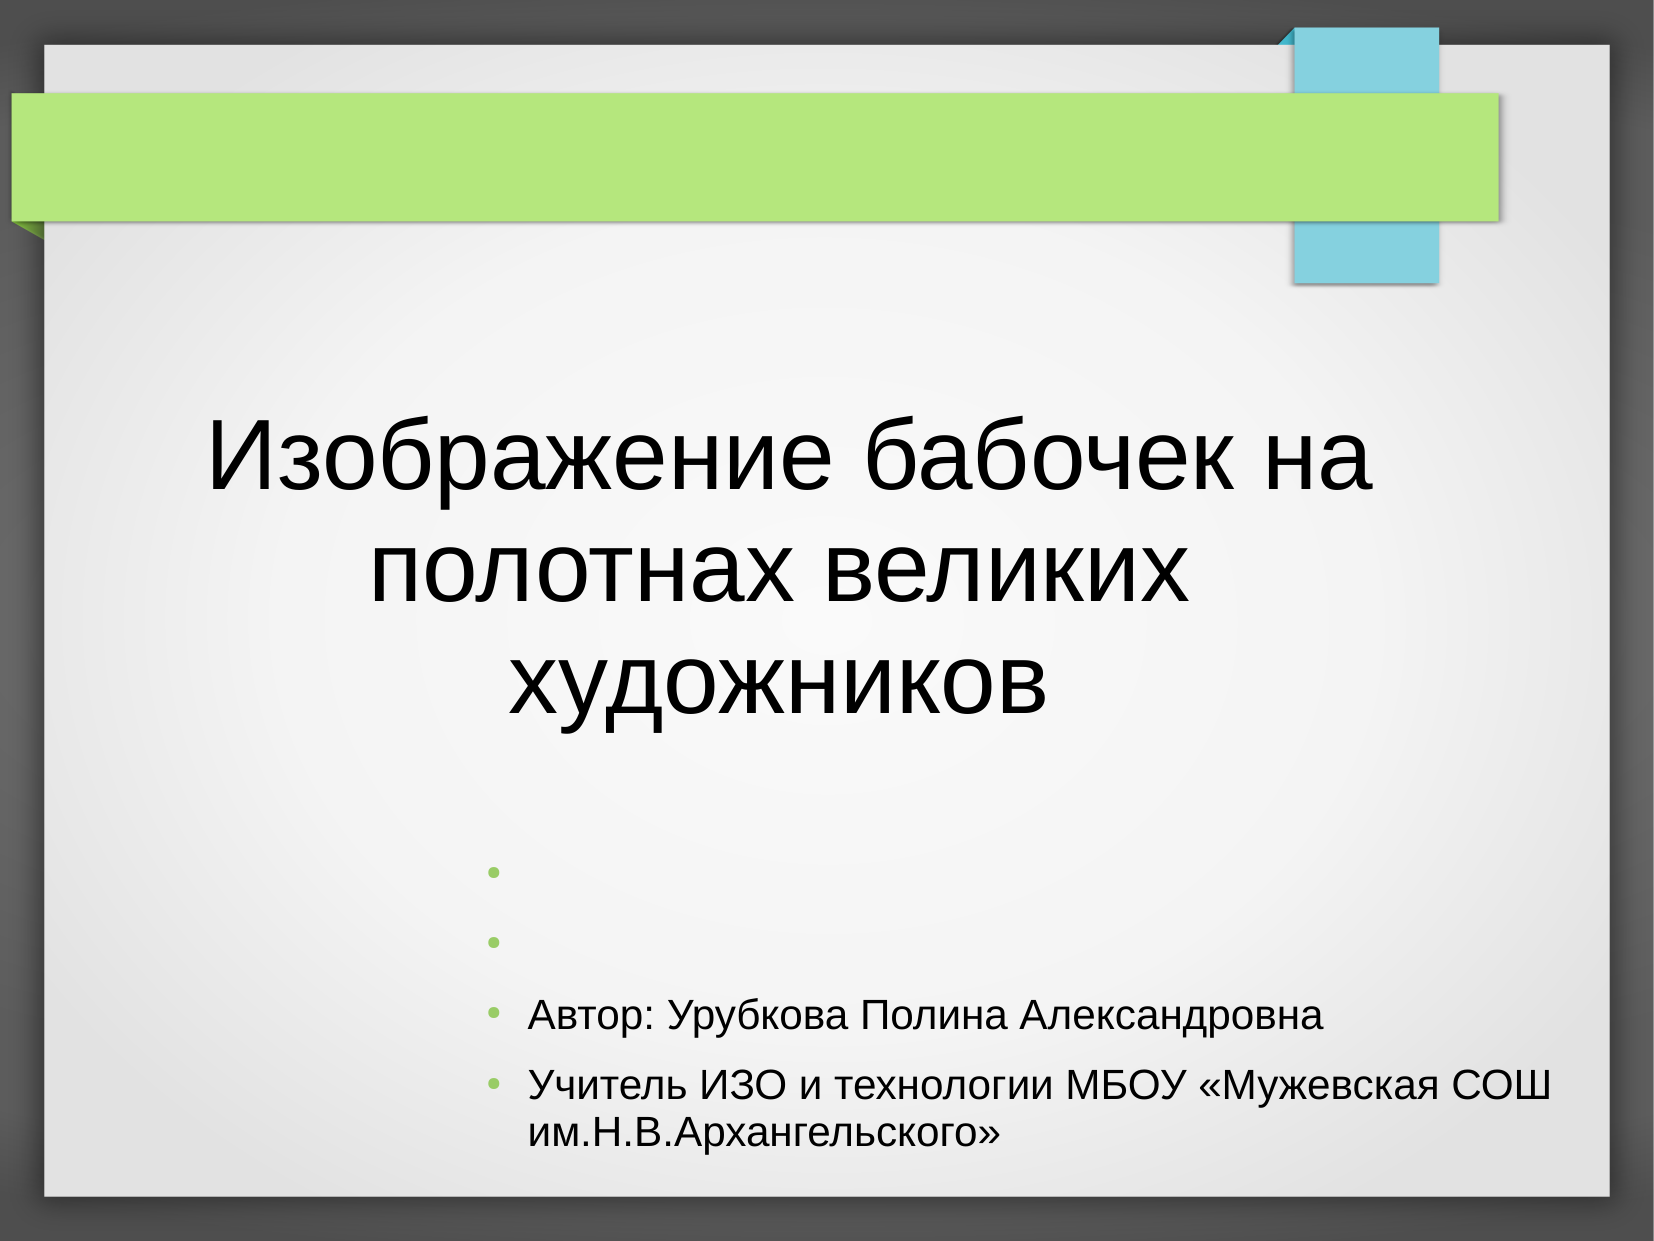

# Изображение бабочек на полотнах великих художников
Автор: Урубкова Полина Александровна
Учитель ИЗО и технологии МБОУ «Мужевская СОШ им.Н.В.Архангельского»